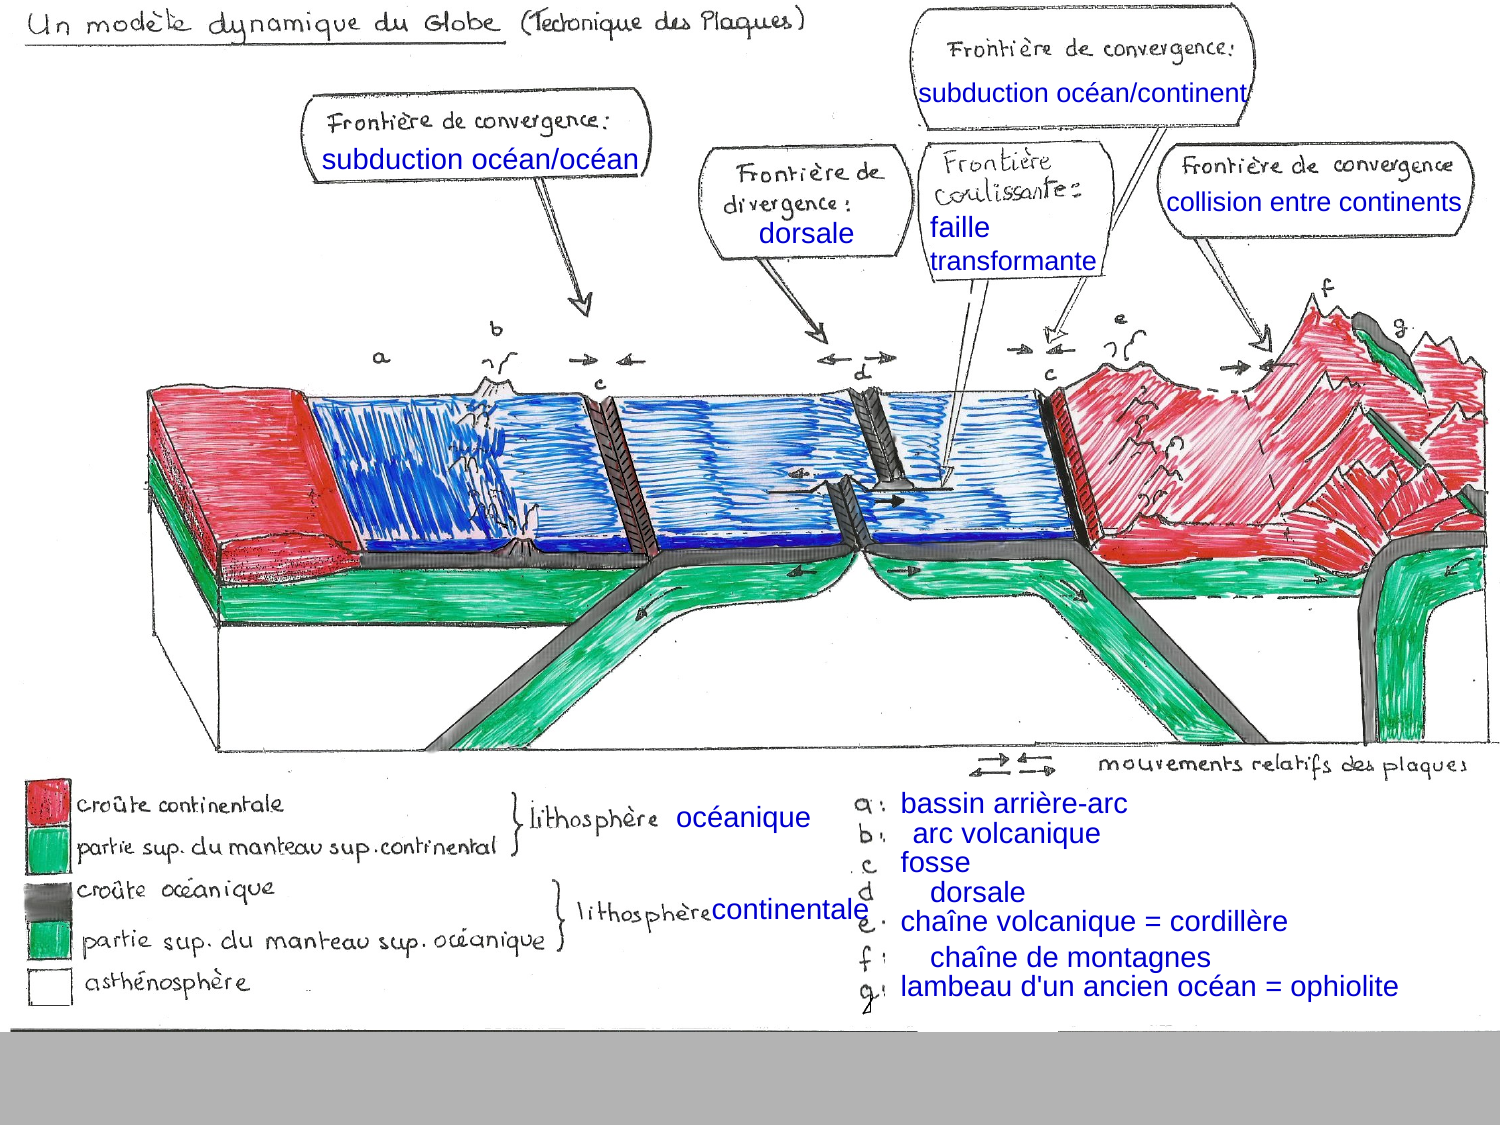

subduction océan/continent
subduction océan/océan
collision entre continents
faille
transformante
dorsale
bassin arrière-arc
océanique
arc volcanique
fosse
dorsale
continentale
chaîne volcanique = cordillère
chaîne de montagnes
lambeau d'un ancien océan = ophiolite